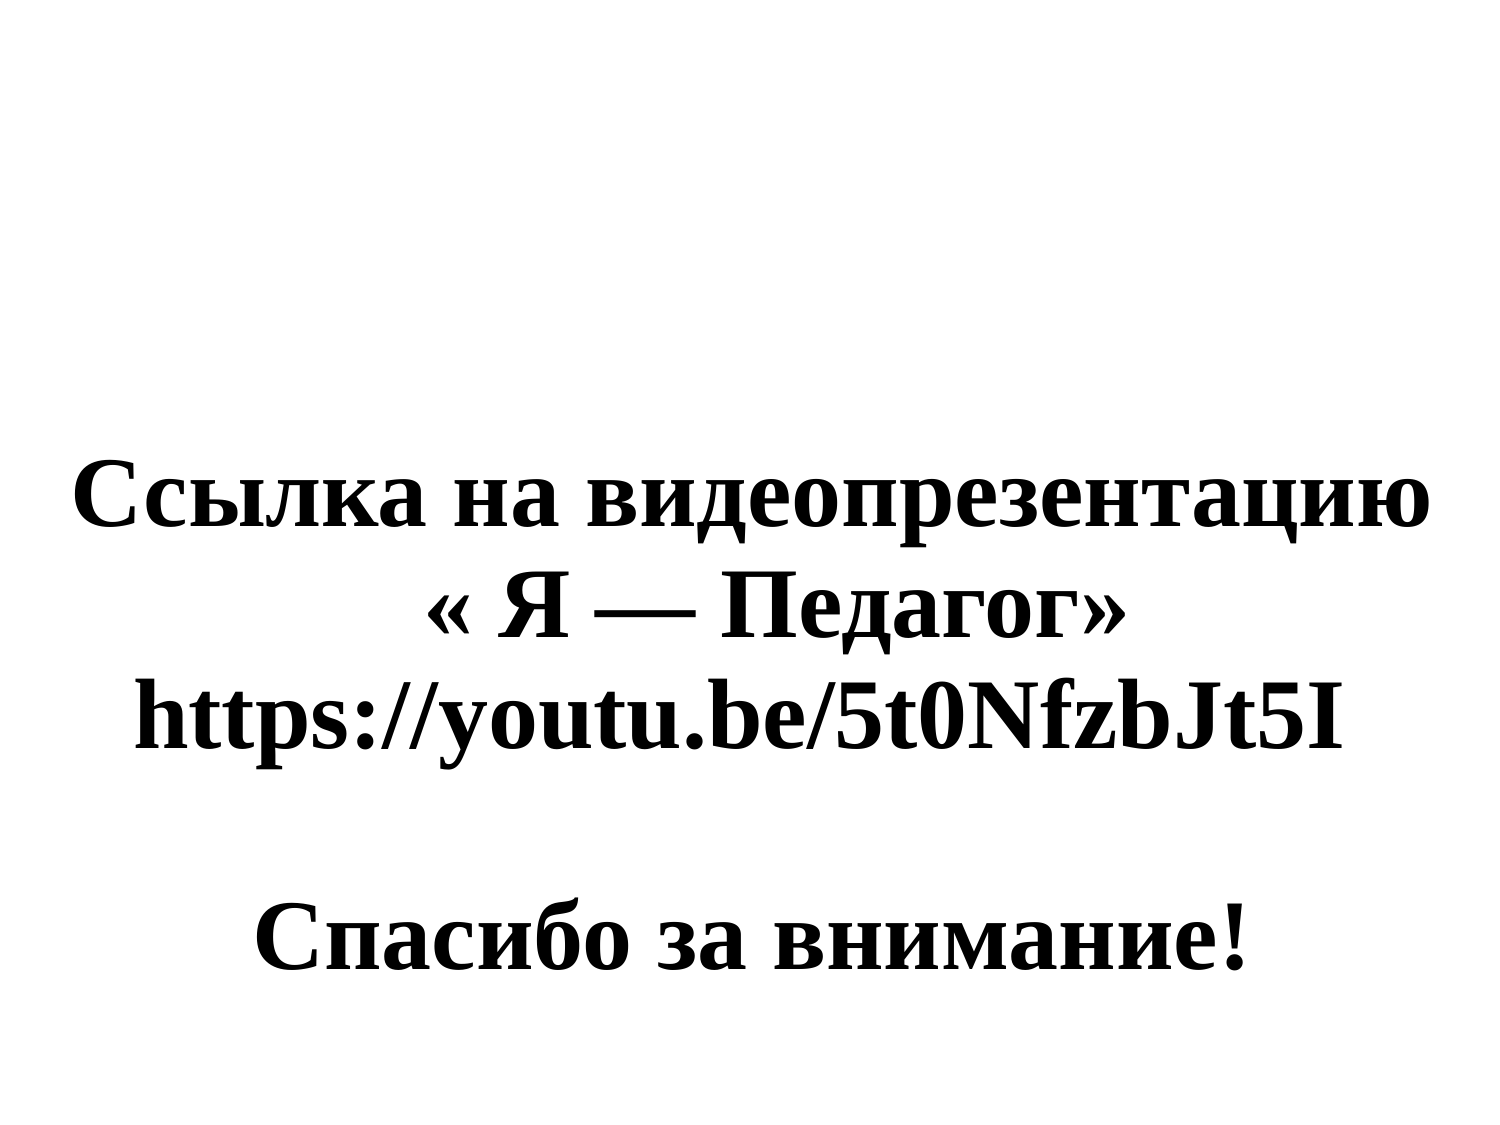

Ссылка на видеопрезентацию
 « Я — Педагог»
https://youtu.be/5t0NfzbJt5I
Спасибо за внимание!